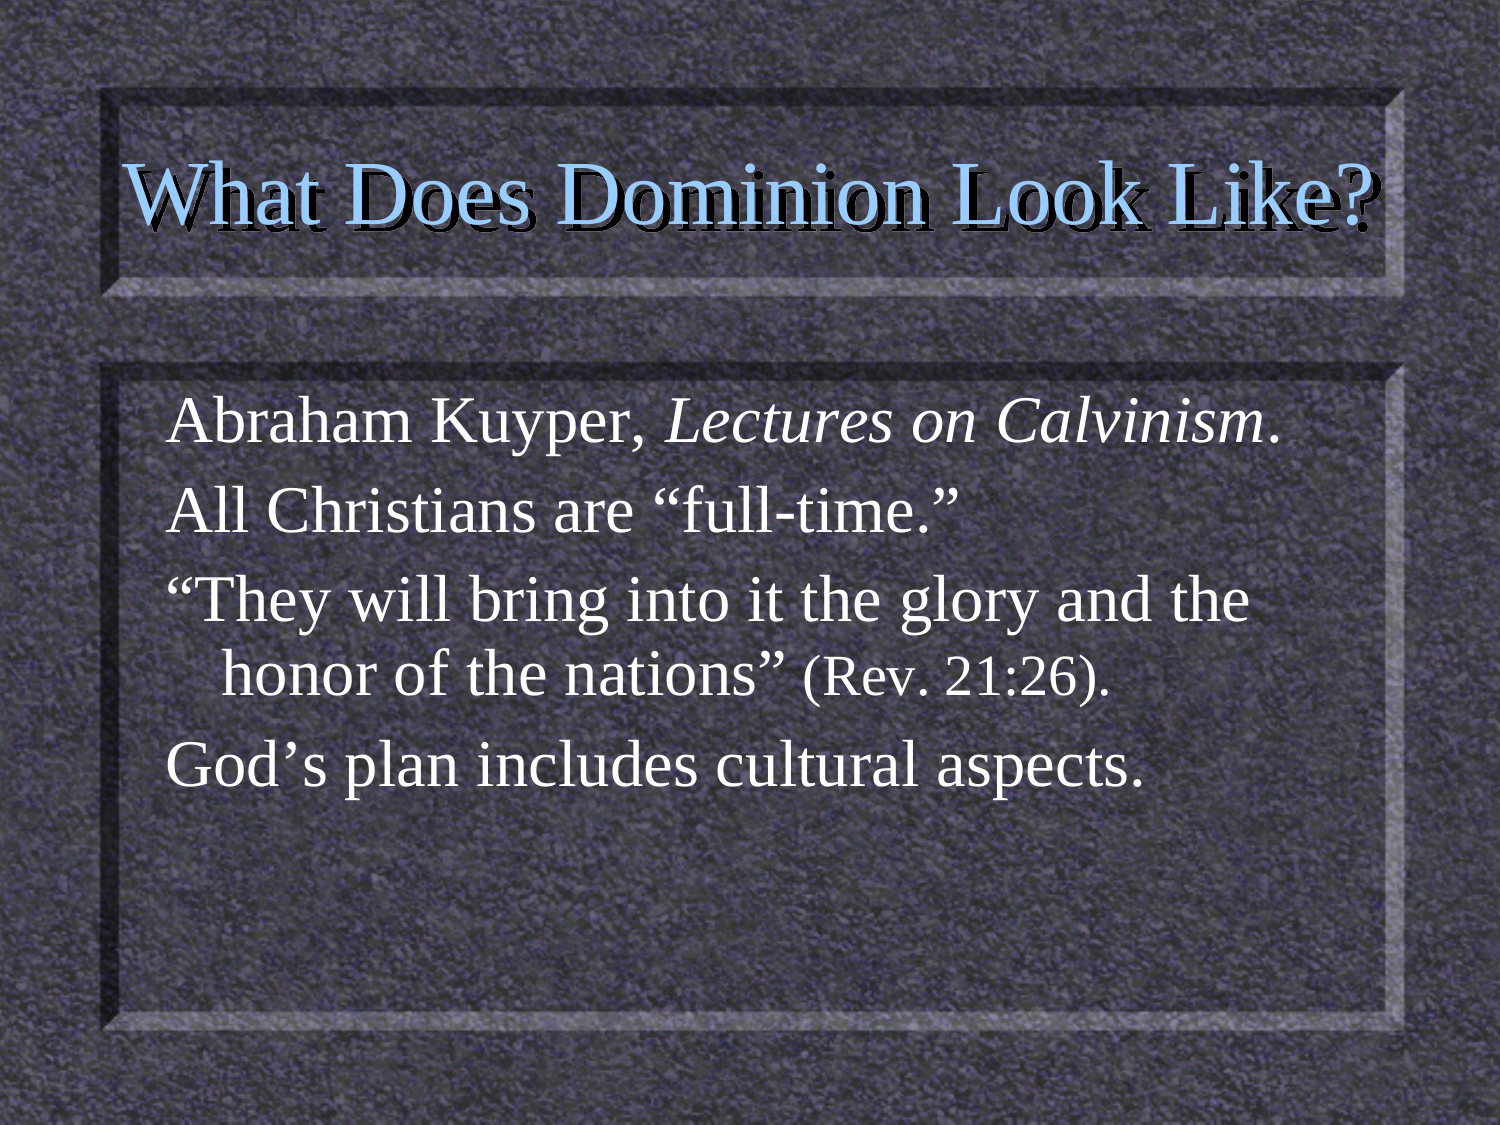

# What Does Dominion Look Like?
Abraham Kuyper, Lectures on Calvinism.
All Christians are “full-time.”
“They will bring into it the glory and the honor of the nations” (Rev. 21:26).
God’s plan includes cultural aspects.